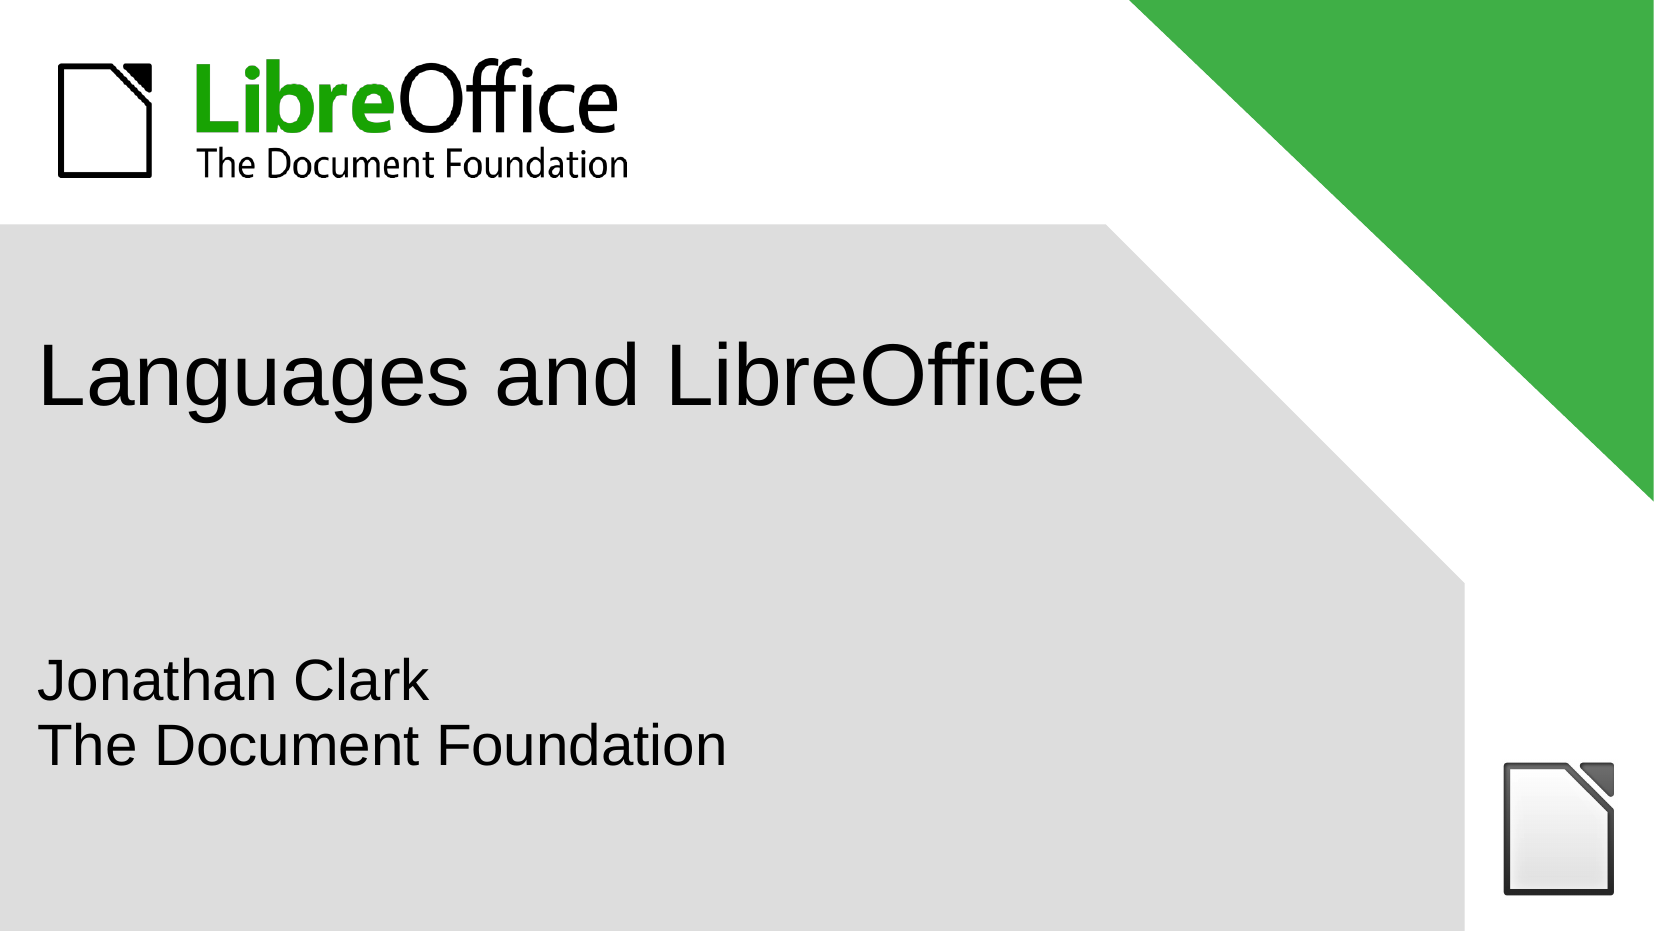

# Languages and LibreOffice
Jonathan Clark
The Document Foundation